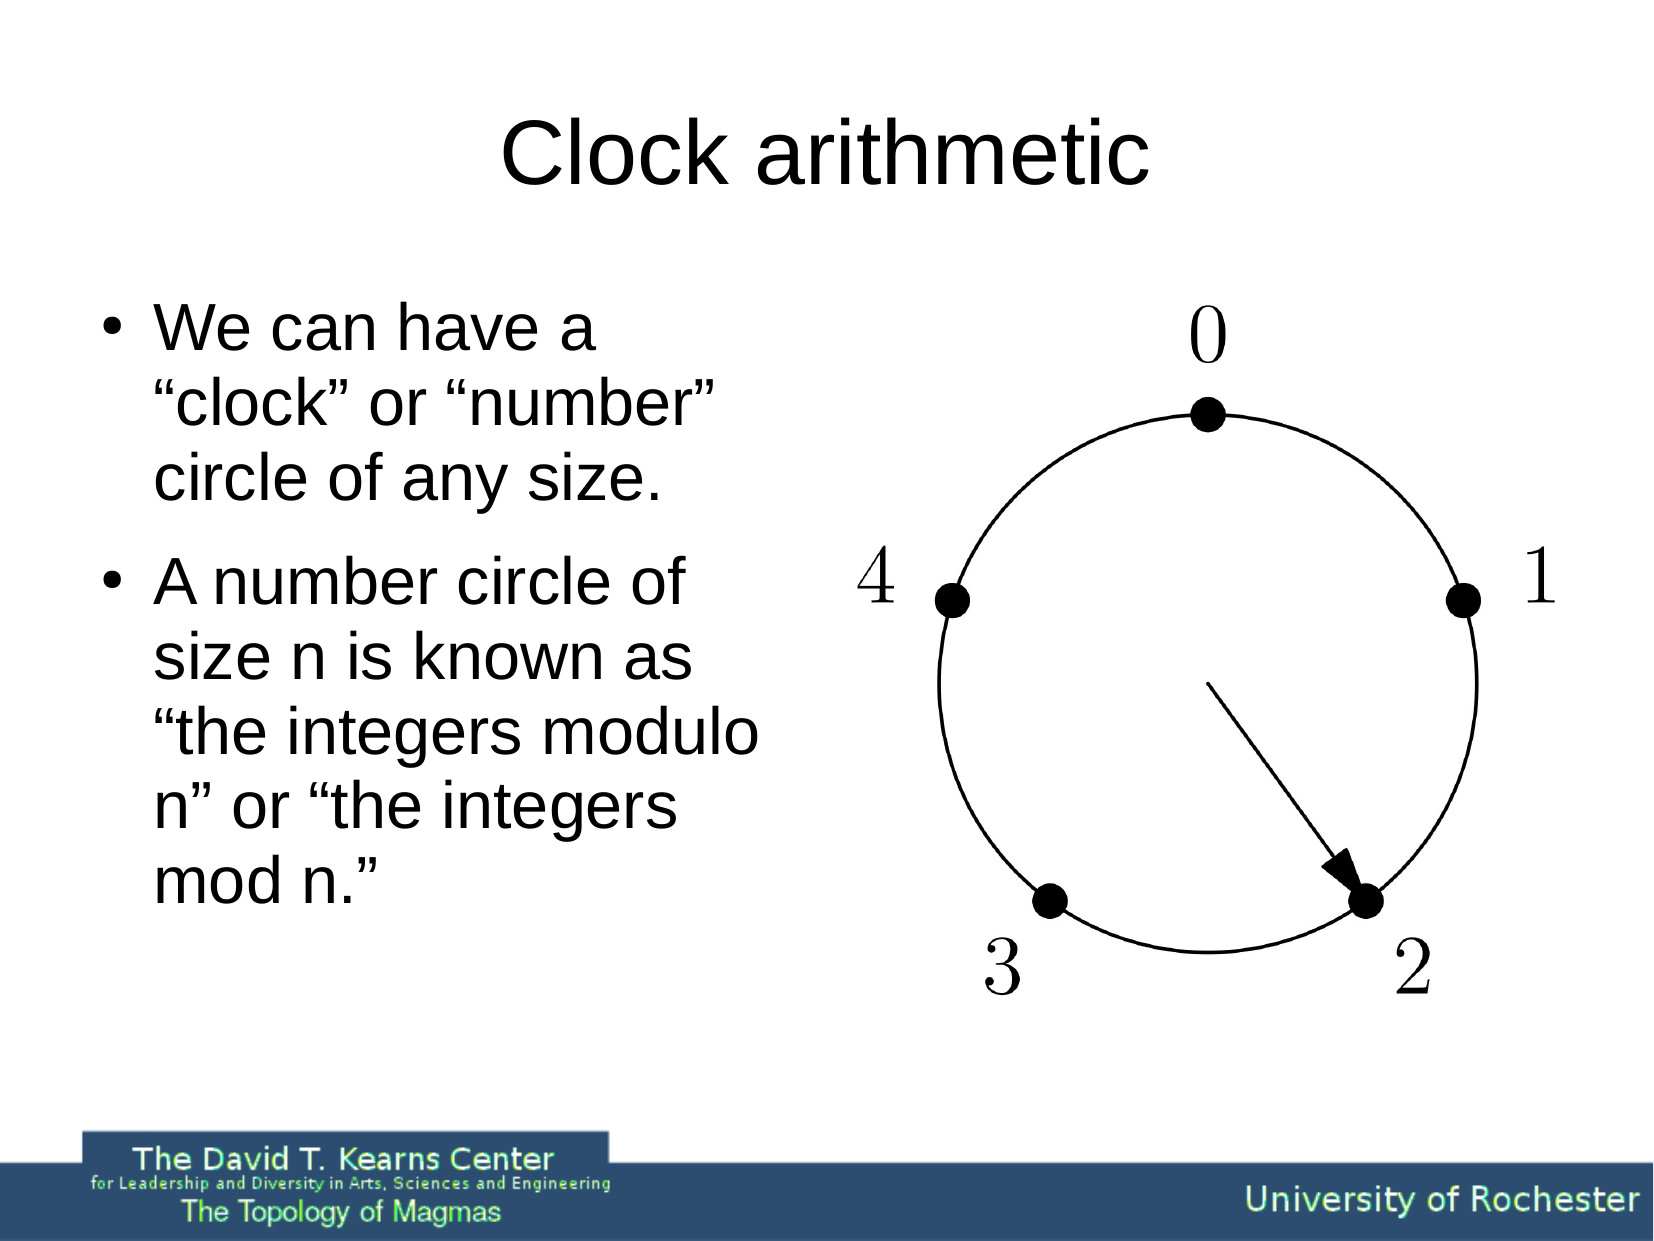

# Clock arithmetic
We can have a “clock” or “number” circle of any size.
A number circle of size n is known as “the integers modulo n” or “the integers mod n.”